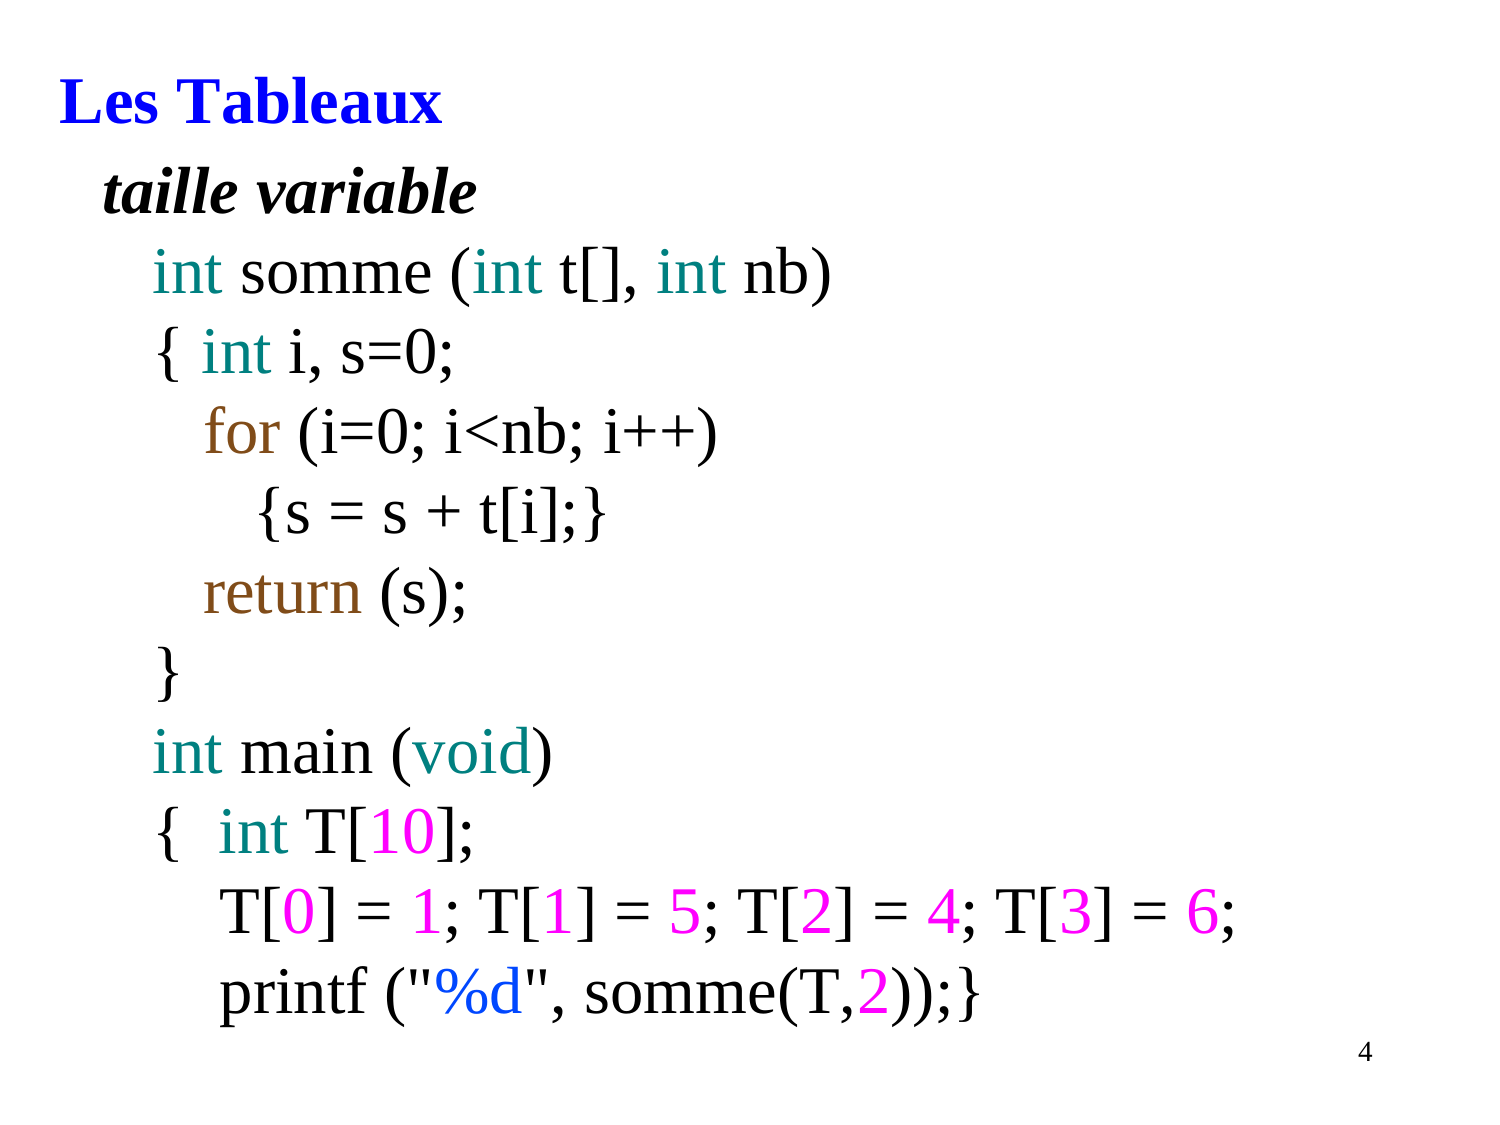

Les Tableaux
taille variable
 int somme (int t[], int nb)
 { int i, s=0;
 for (i=0; i<nb; i++)
 {s = s + t[i];}
 return (s);
 }
 int main (void)
 { int T[10];
 T[0] = 1; T[1] = 5; T[2] = 4; T[3] = 6;
 printf ("%d", somme(T,2));}
4